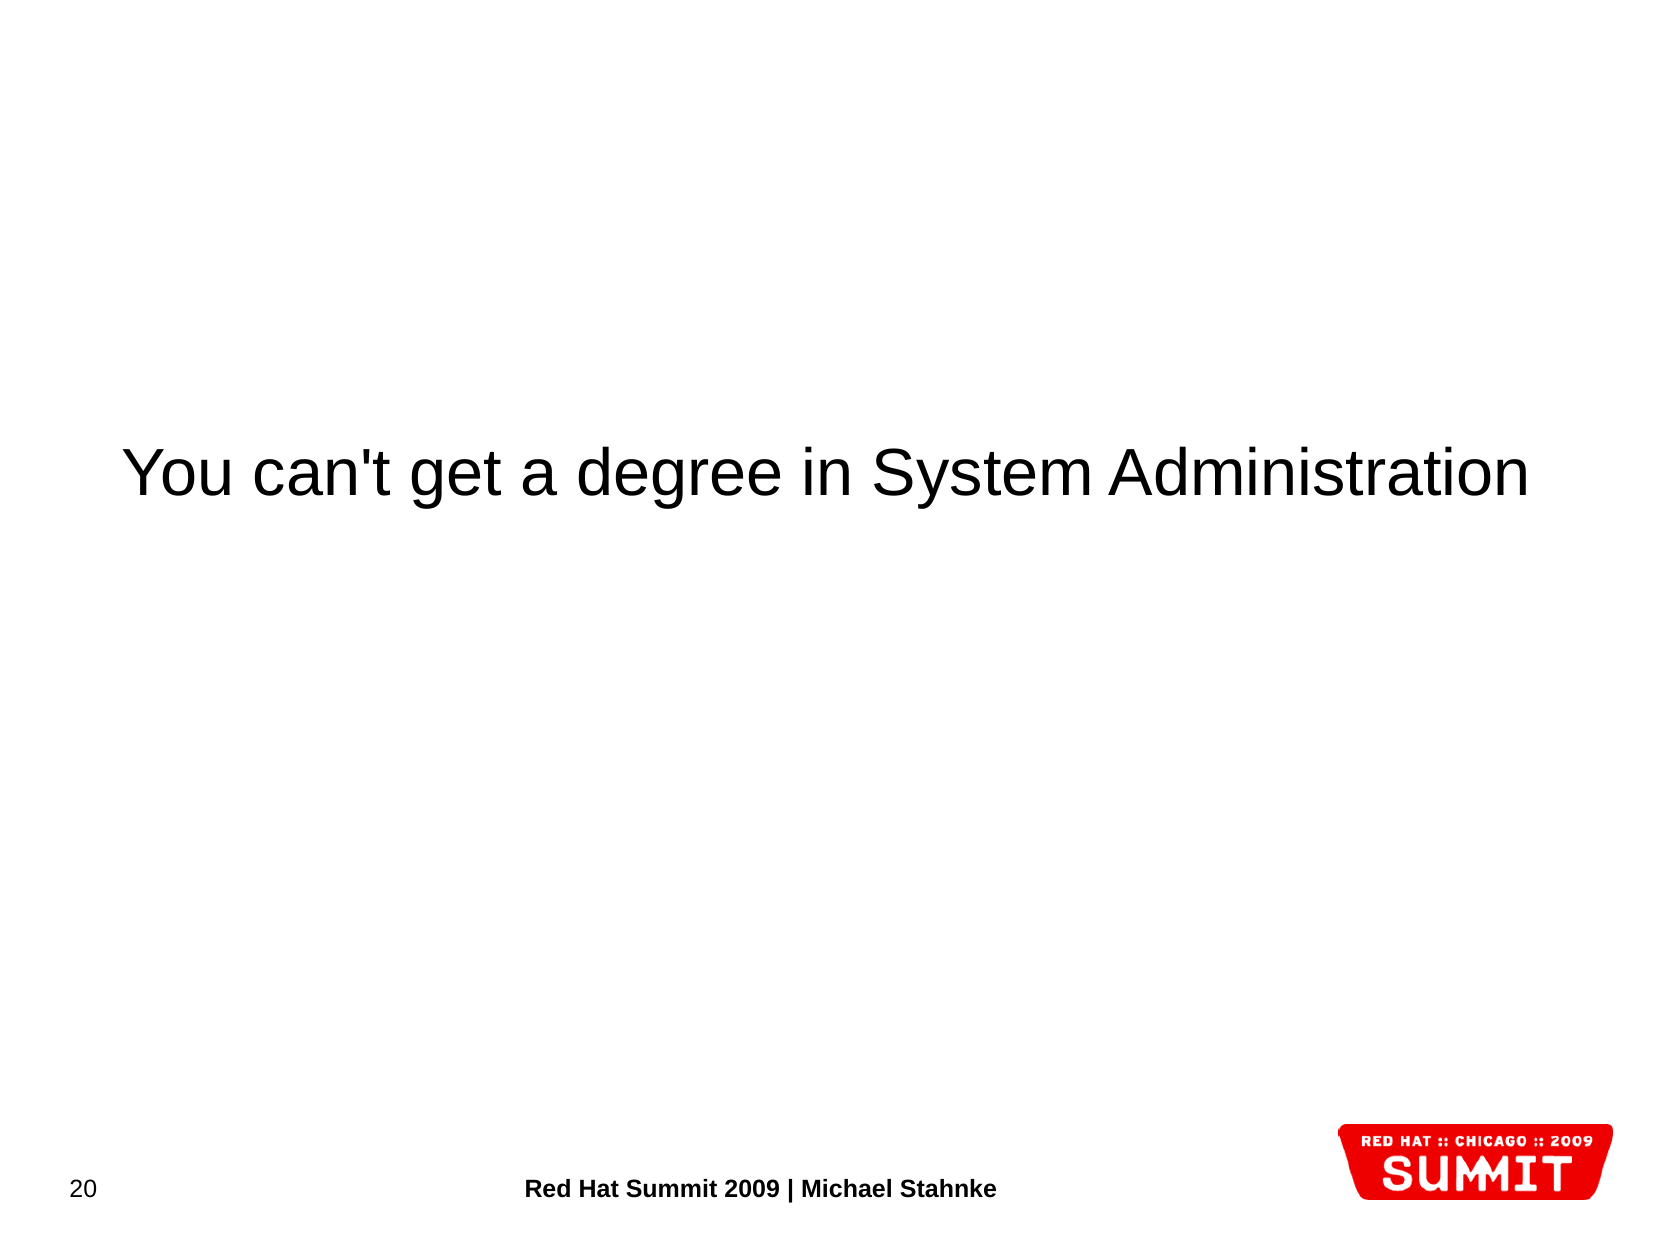

# You can't get a degree in System Administration